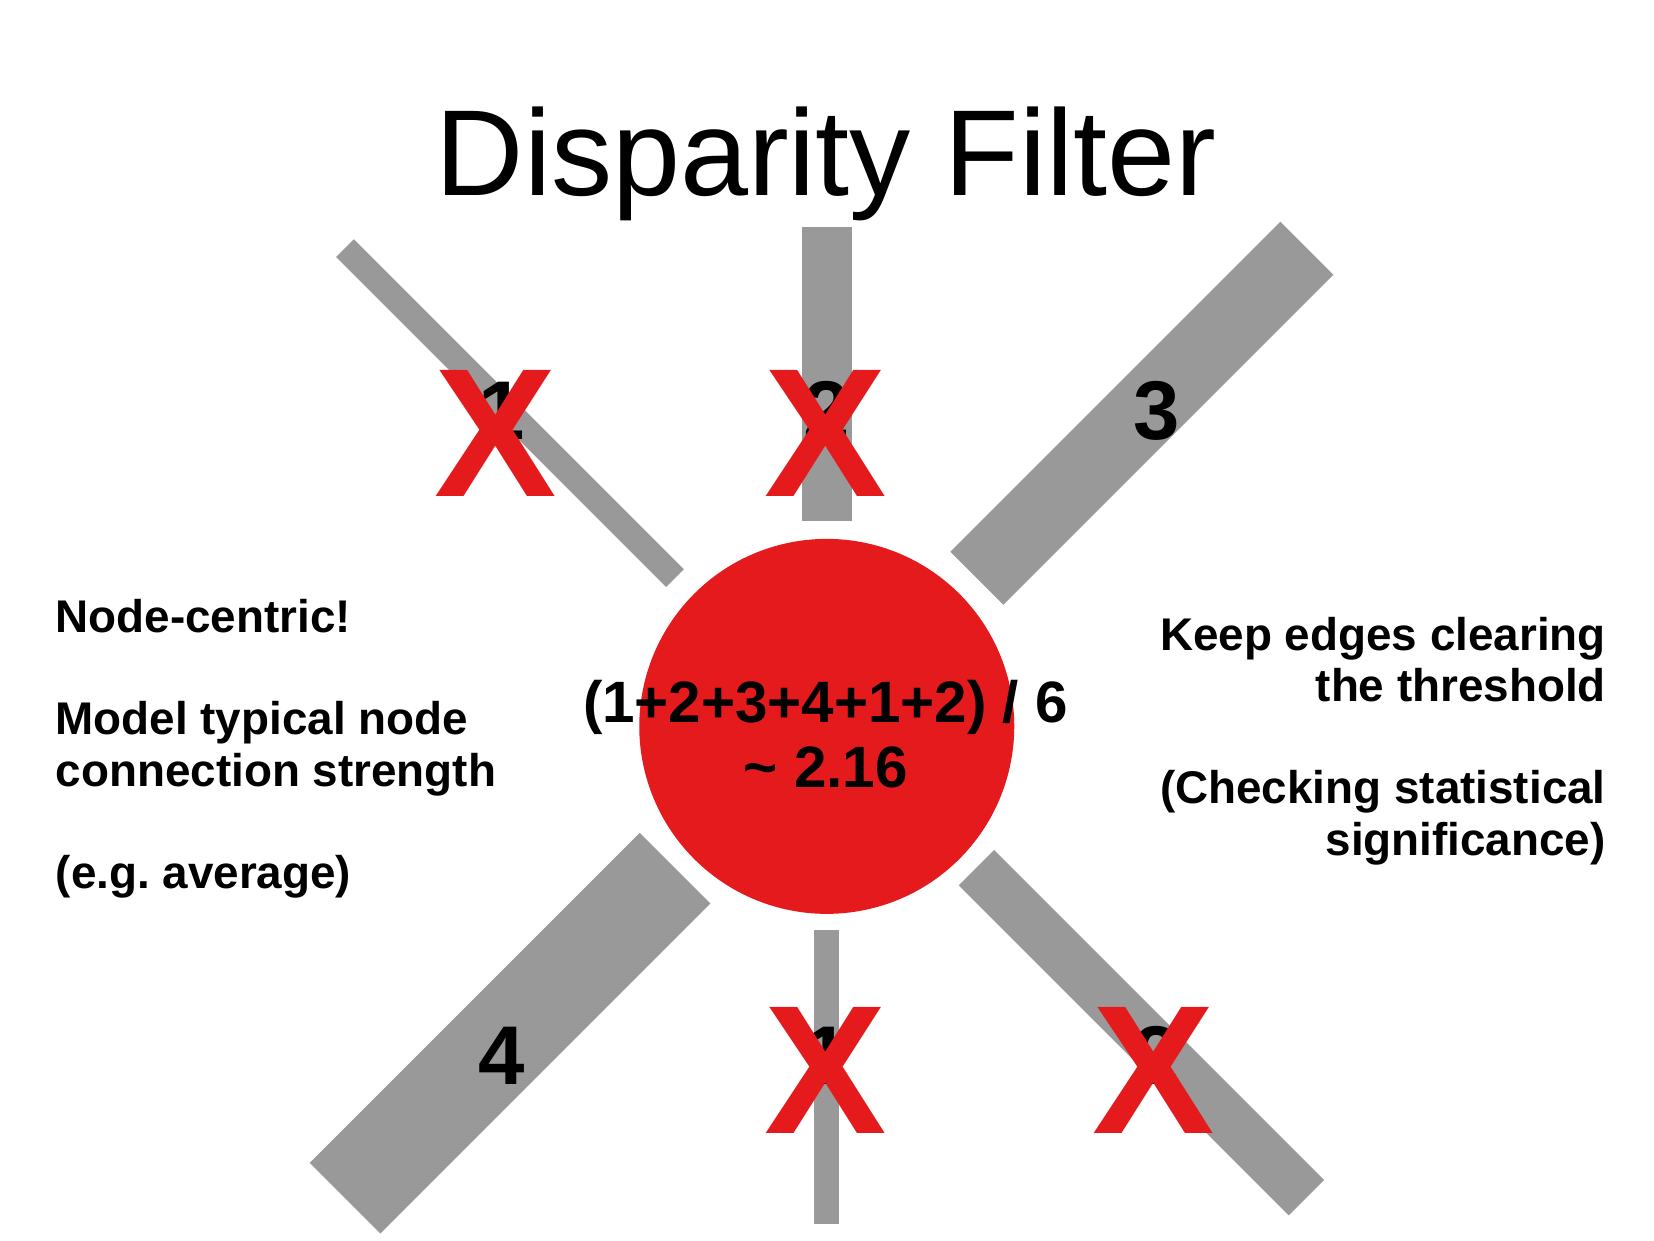

# Disparity Filter
X
X
X
X
2
3
1
Node-centric!
Model typical node connection strength
(e.g. average)
Keep edges clearing the threshold
(Checking statistical significance)
(1+2+3+4+1+2) / 6
~ 2.16
4
1
2